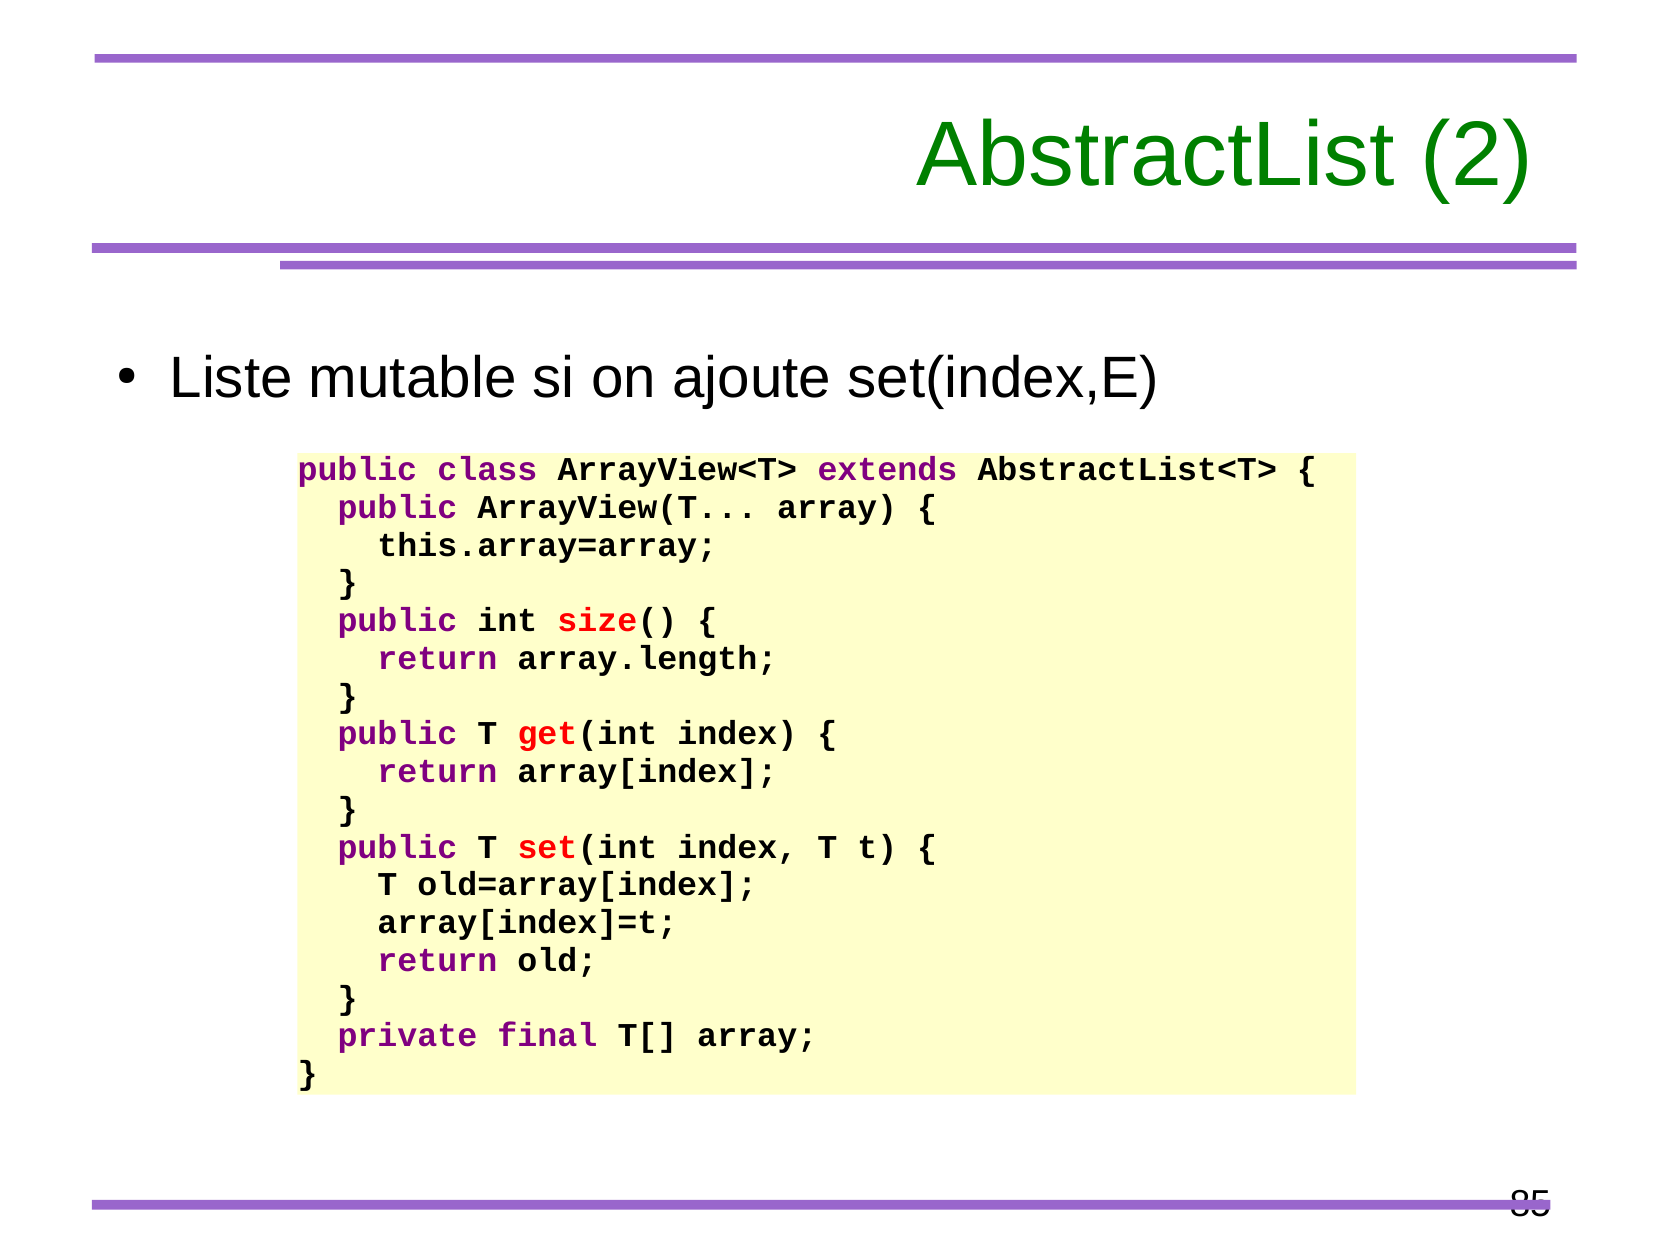

# AbstractList (2)
Liste mutable si on ajoute set(index,E)
public class ArrayView<T> extends AbstractList<T> {
 public ArrayView(T... array) {
 this.array=array;
 }
 public int size() {
 return array.length;
 }
 public T get(int index) {
 return array[index];
 }
 public T set(int index, T t) {
 T old=array[index];
 array[index]=t;
 return old;
 }
 private final T[] array;
}